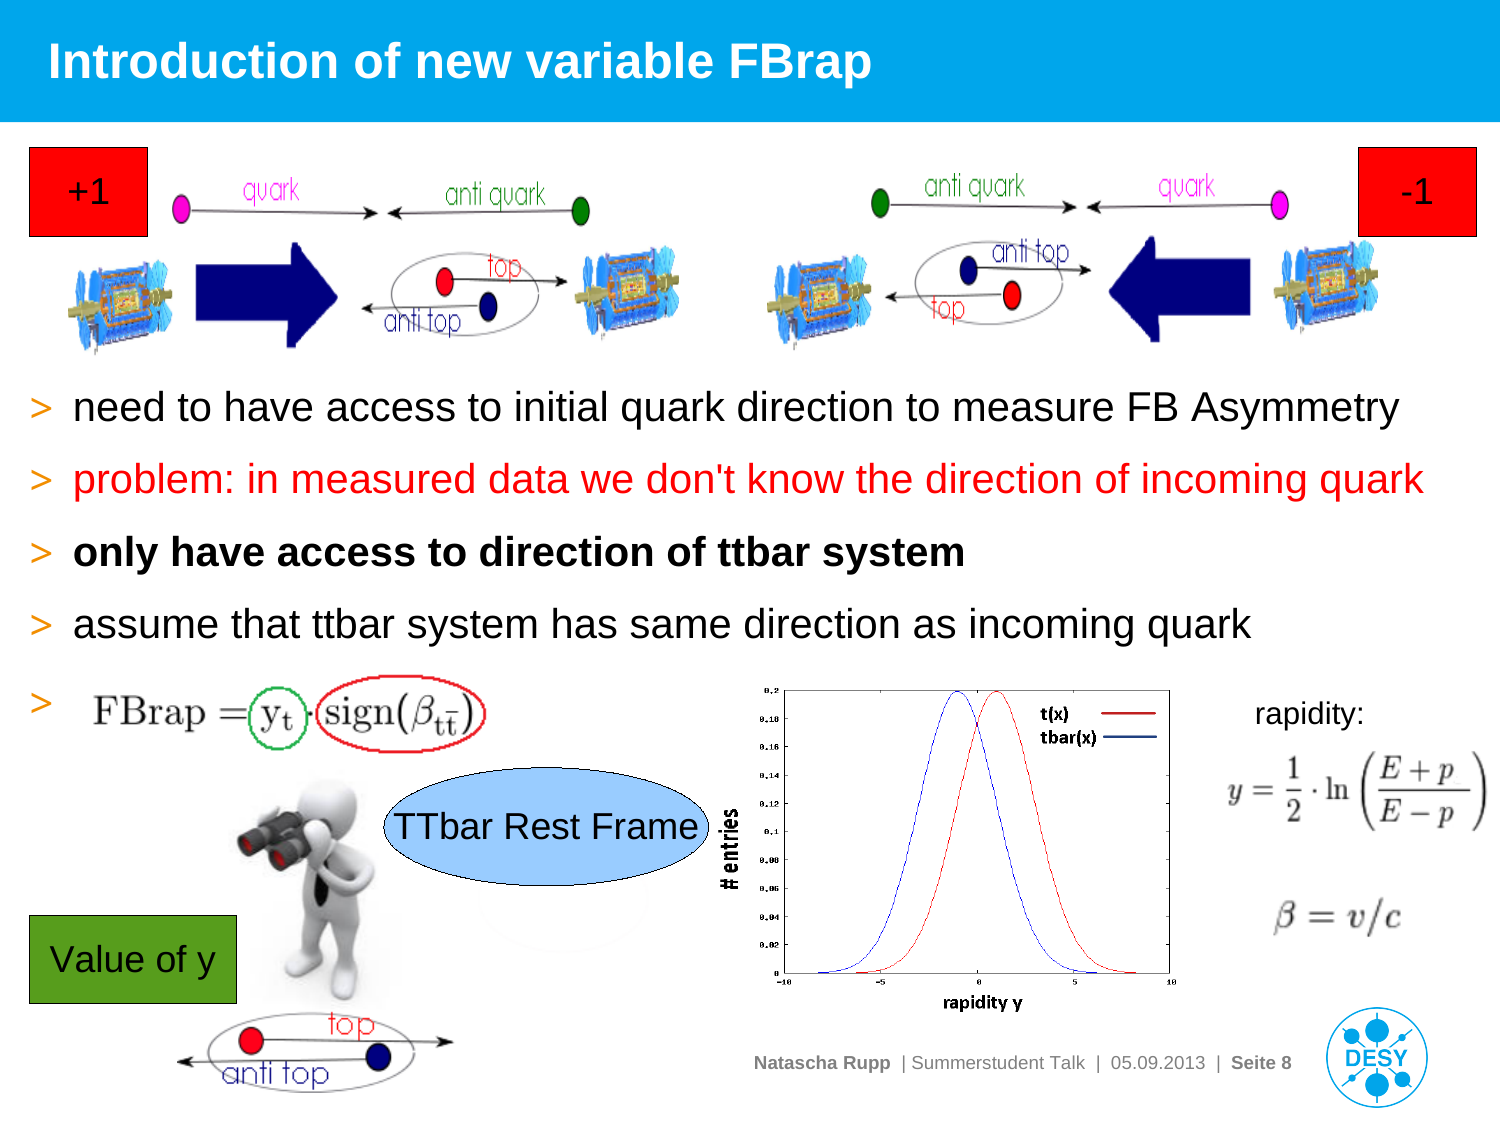

# Introduction of new variable FBrap
+1
-1
need to have access to initial quark direction to measure FB Asymmetry
problem: in measured data we don't know the direction of incoming quark
only have access to direction of ttbar system
assume that ttbar system has same direction as incoming quark
rapidity:
TTbar Rest Frame
Value of y